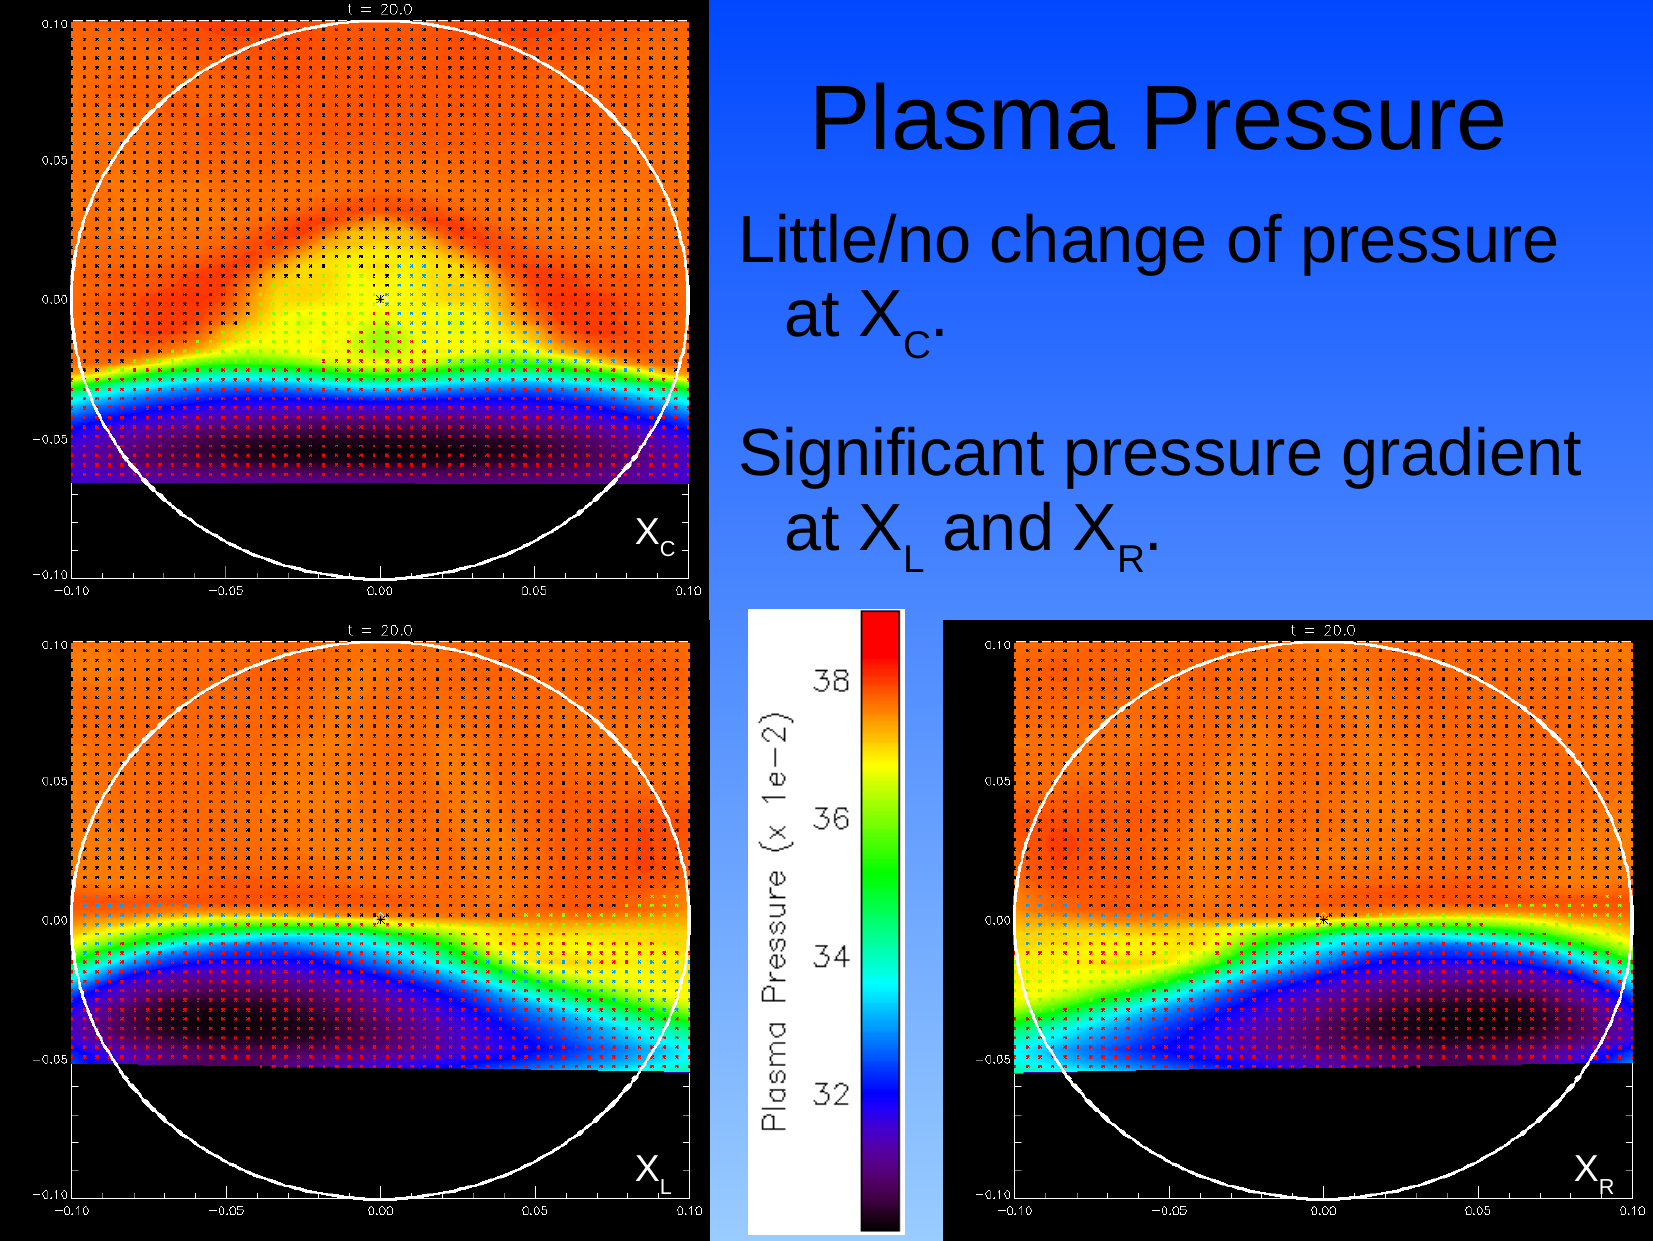

# Plasma Pressure
Little/no change of pressure at XC.
Significant pressure gradient at XL and XR.
XC
XL
XR